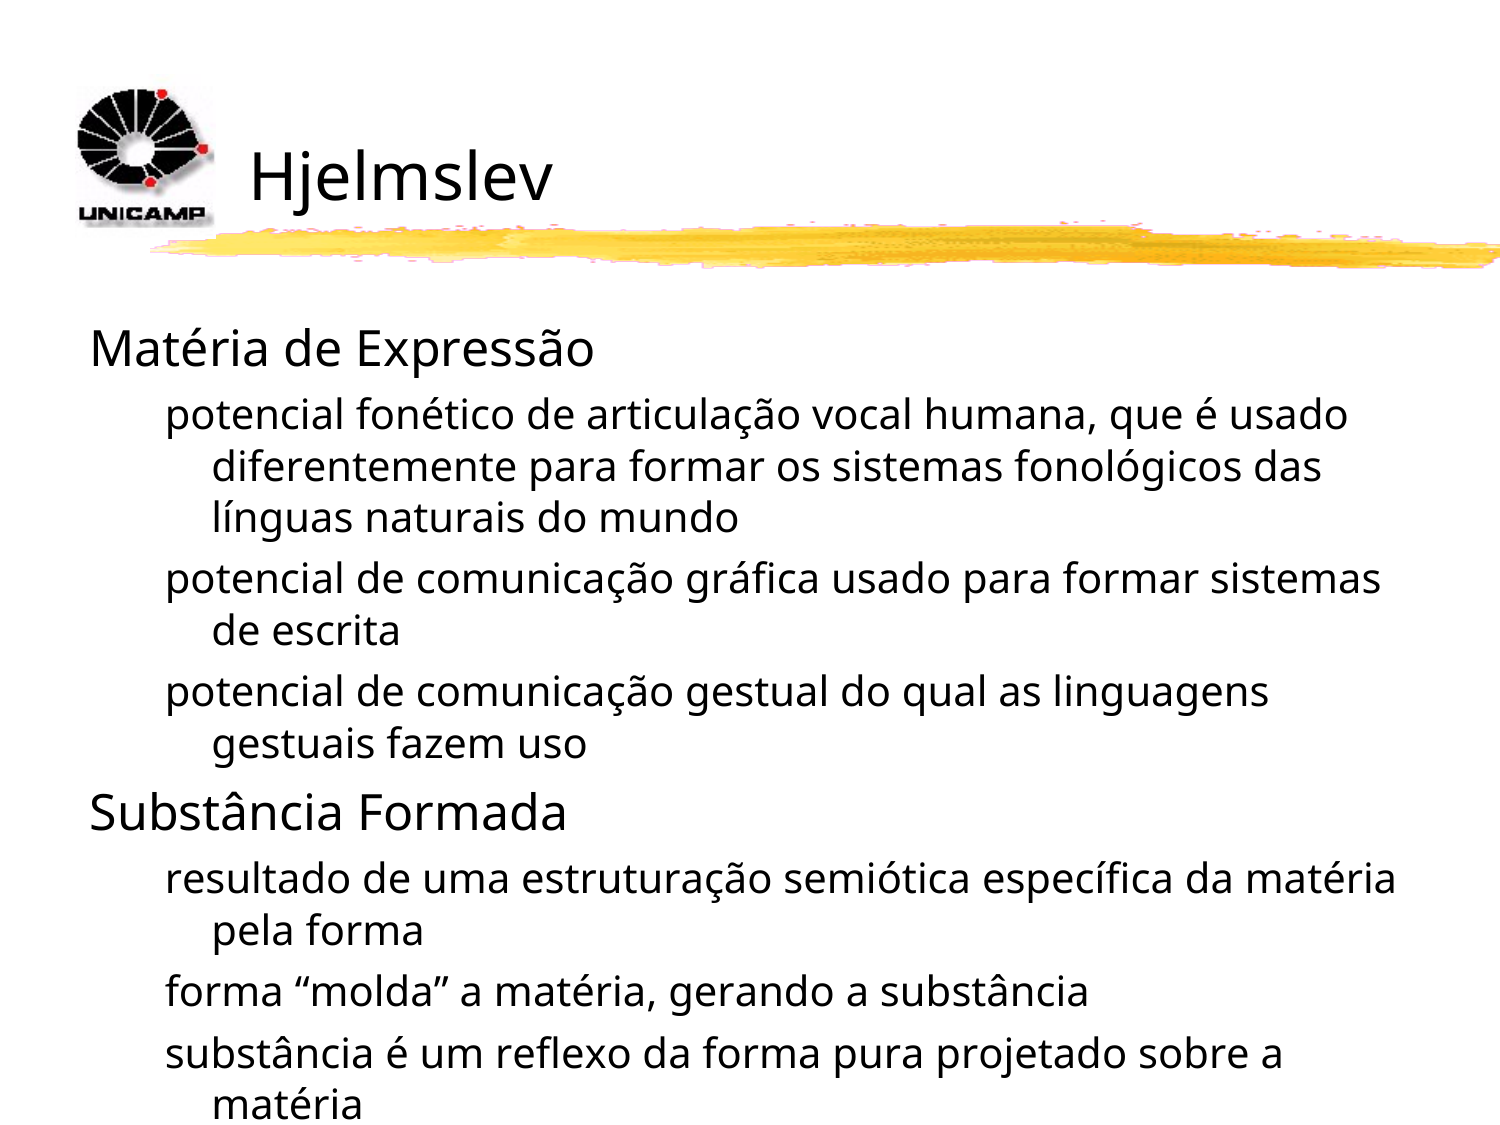

# Hjelmslev
Matéria de Expressão
potencial fonético de articulação vocal humana, que é usado diferentemente para formar os sistemas fonológicos das línguas naturais do mundo
potencial de comunicação gráfica usado para formar sistemas de escrita
potencial de comunicação gestual do qual as linguagens gestuais fazem uso
Substância Formada
resultado de uma estruturação semiótica específica da matéria pela forma
forma “molda” a matéria, gerando a substância
substância é um reflexo da forma pura projetado sobre a matéria